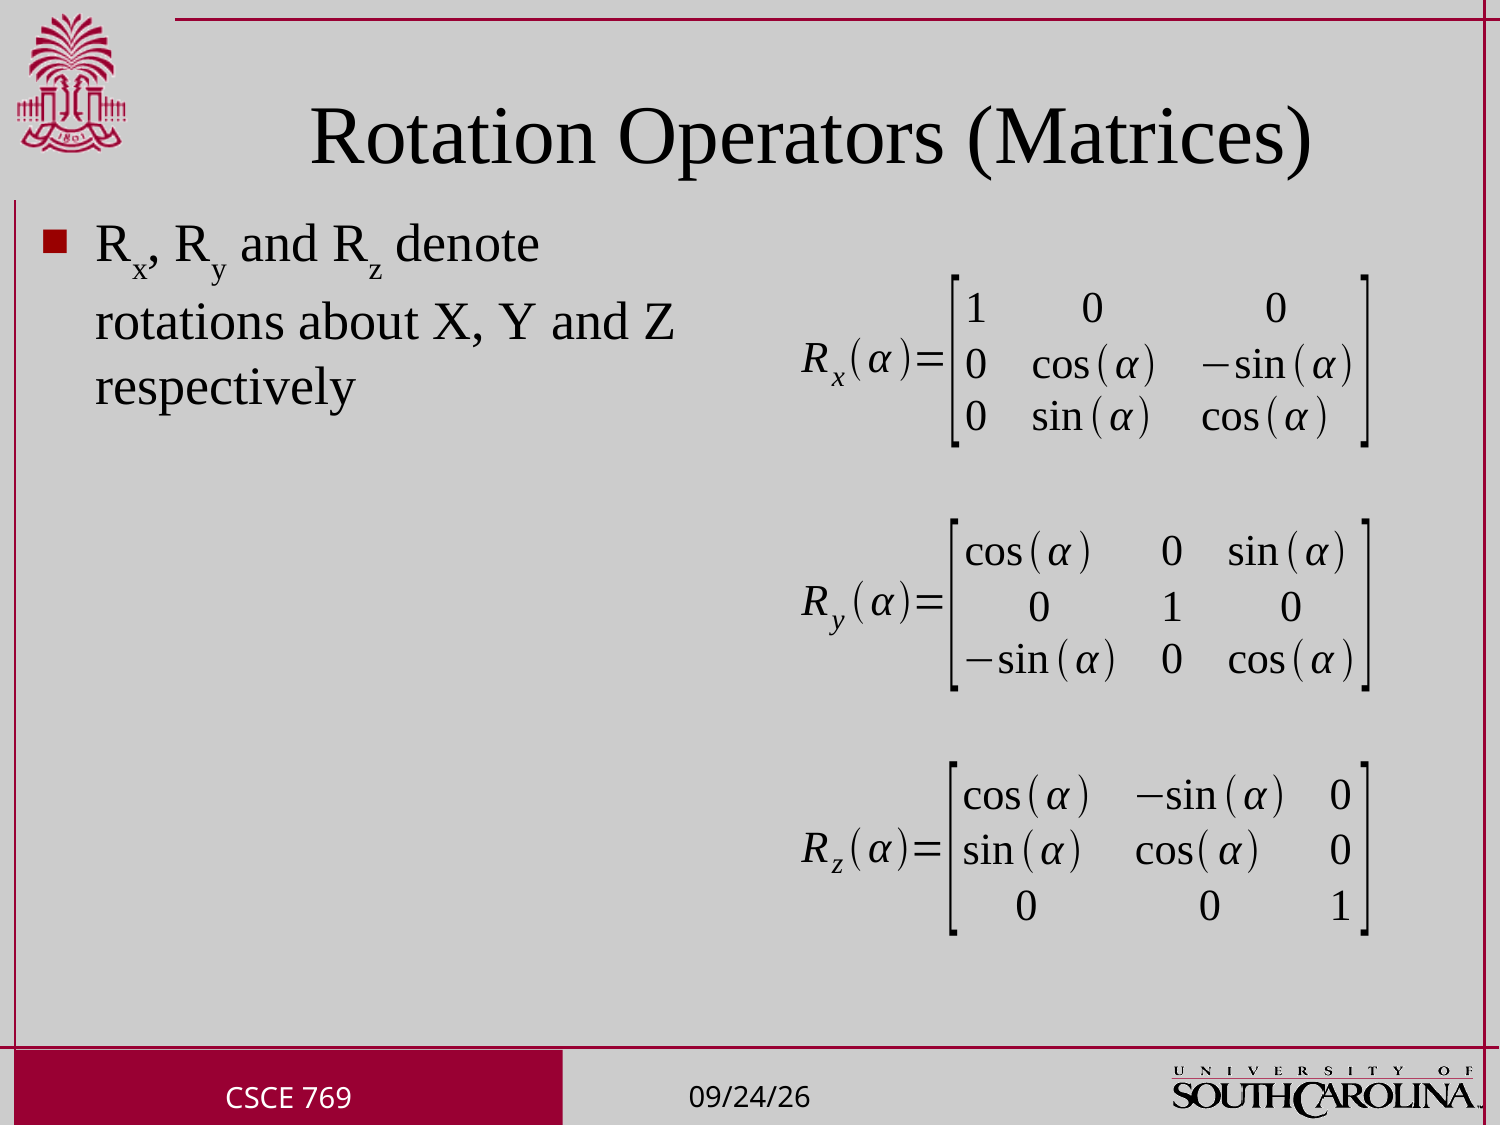

# Rotation Operators (Matrices)
Rx, Ry and Rz denote rotations about X, Y and Z respectively